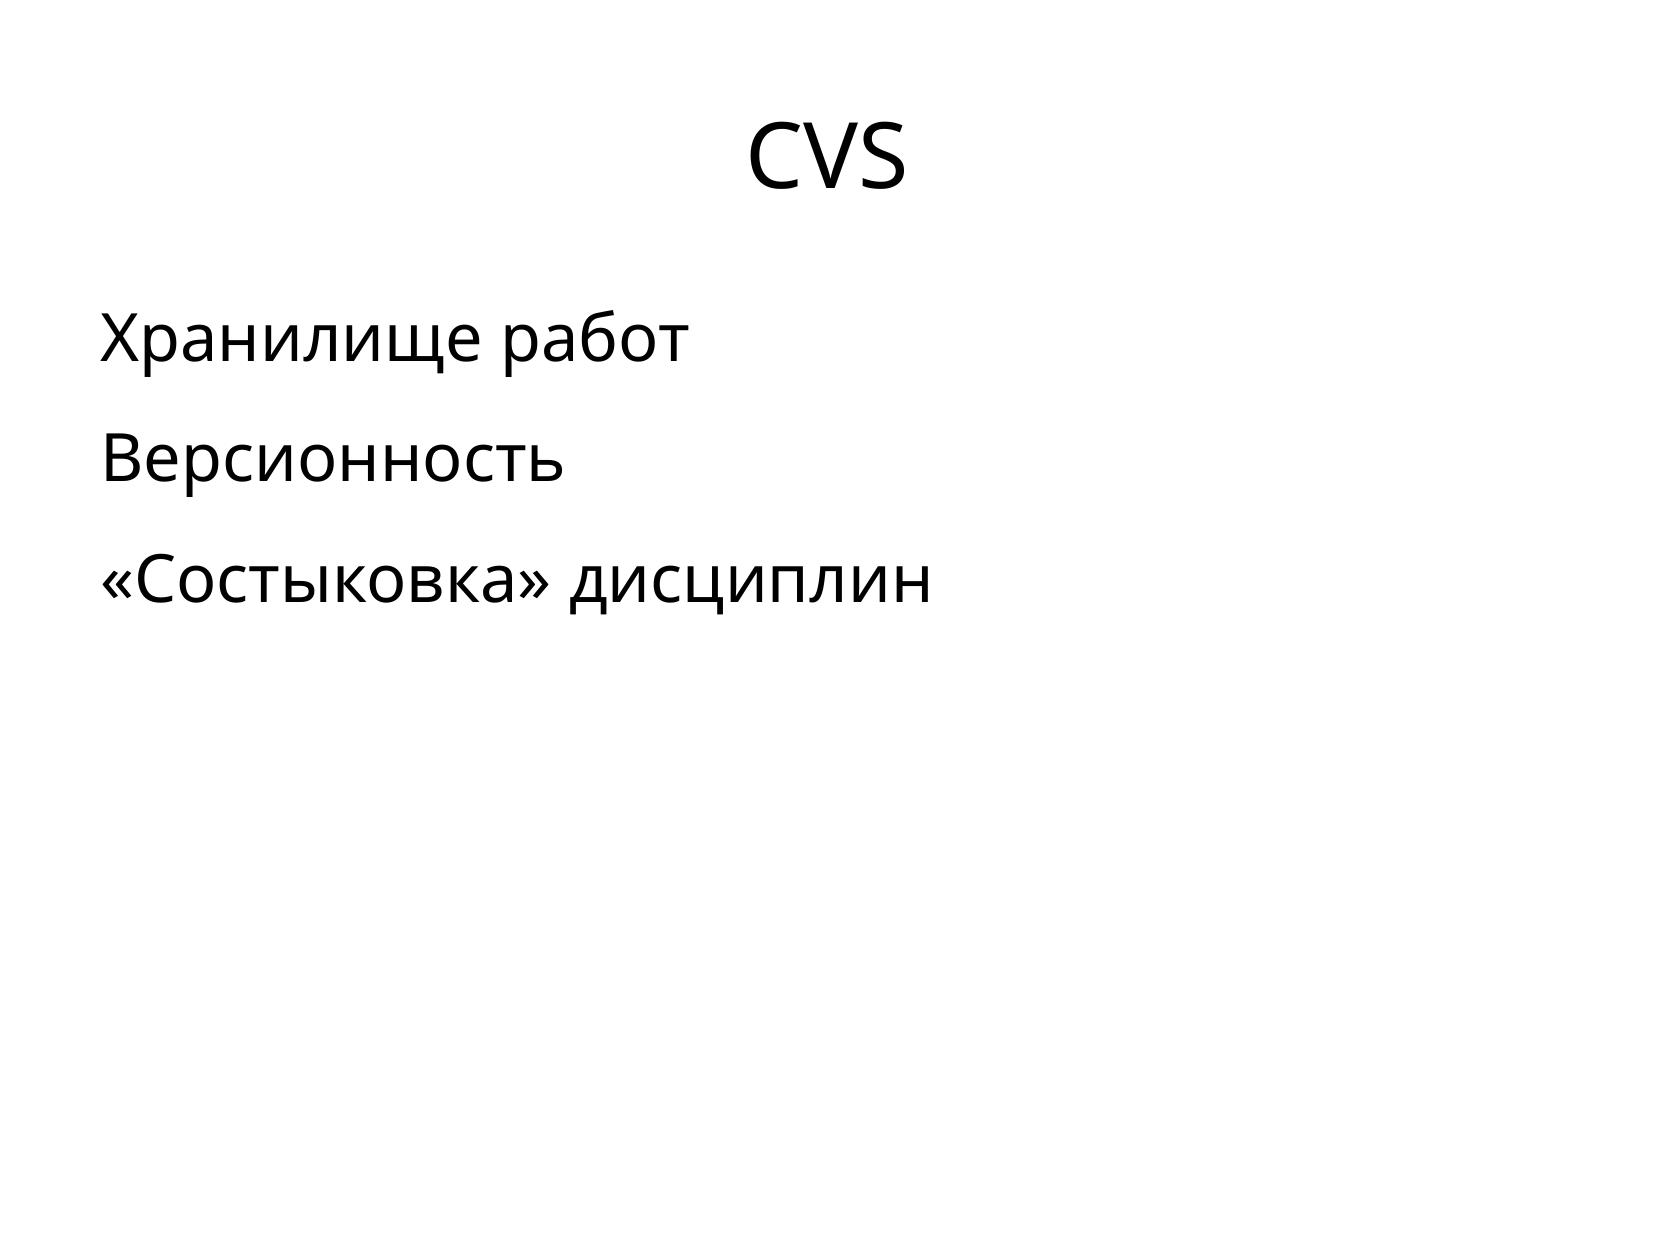

# CVS
Хранилище работ
Версионность
«Состыковка» дисциплин